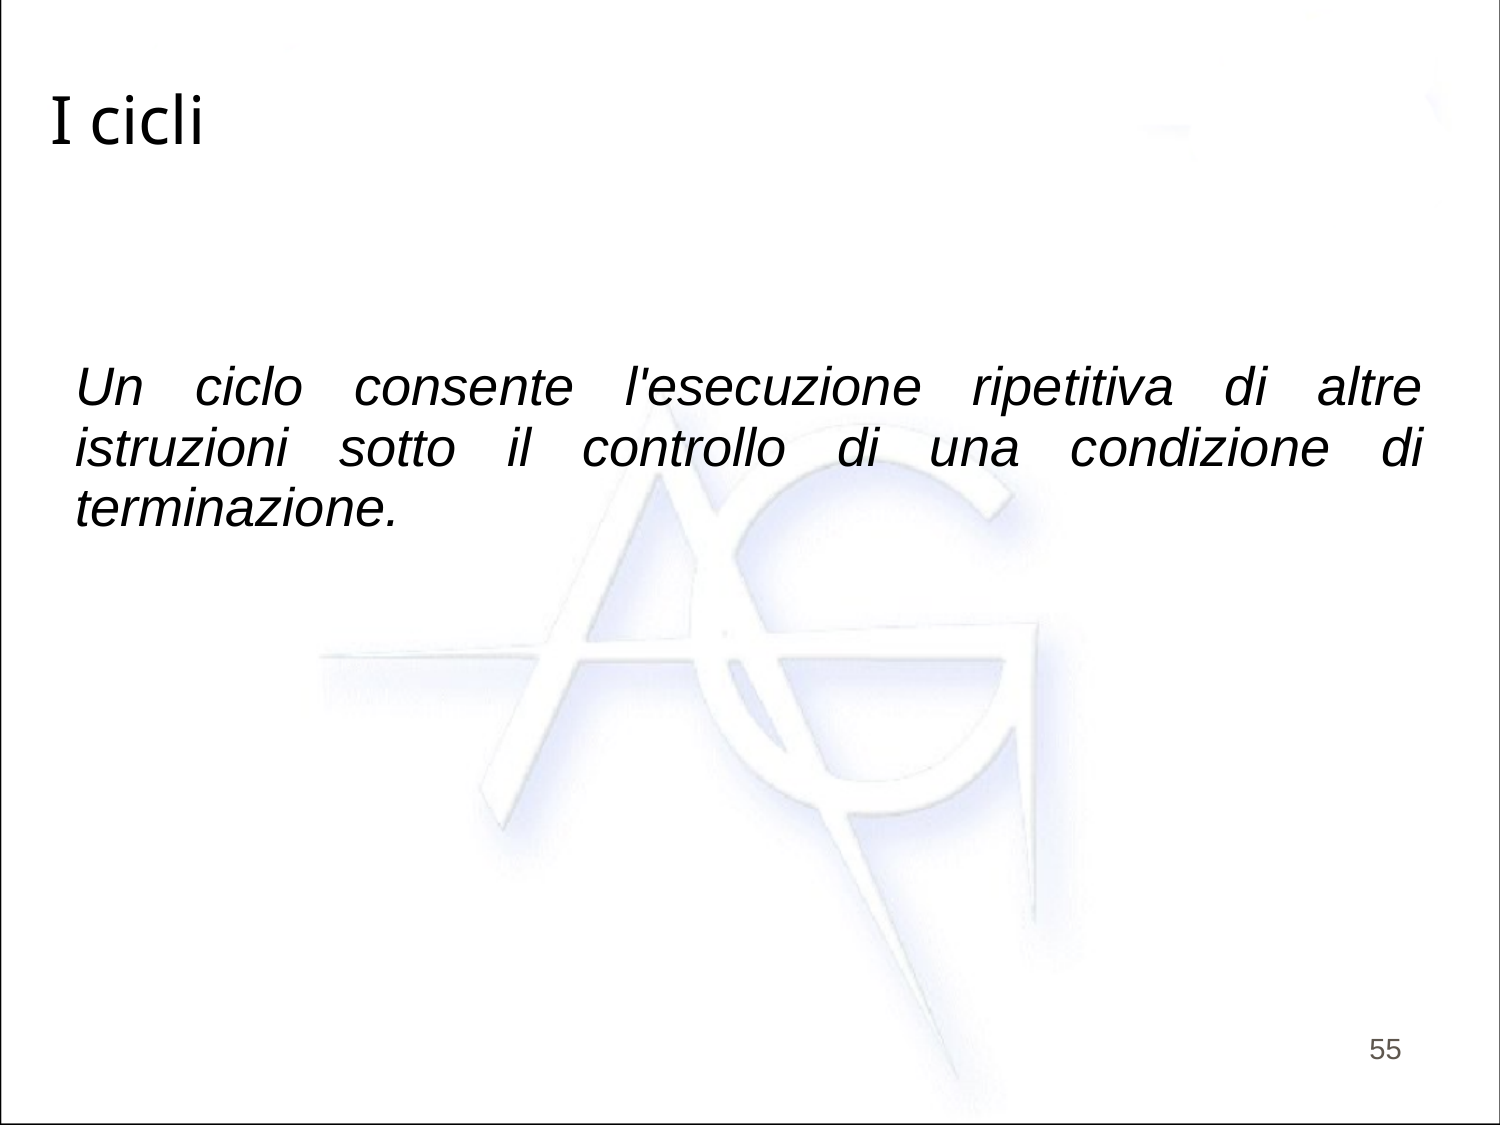

# I cicli
Un ciclo consente l'esecuzione ripetitiva di altre istruzioni sotto il controllo di una condizione di terminazione.
55